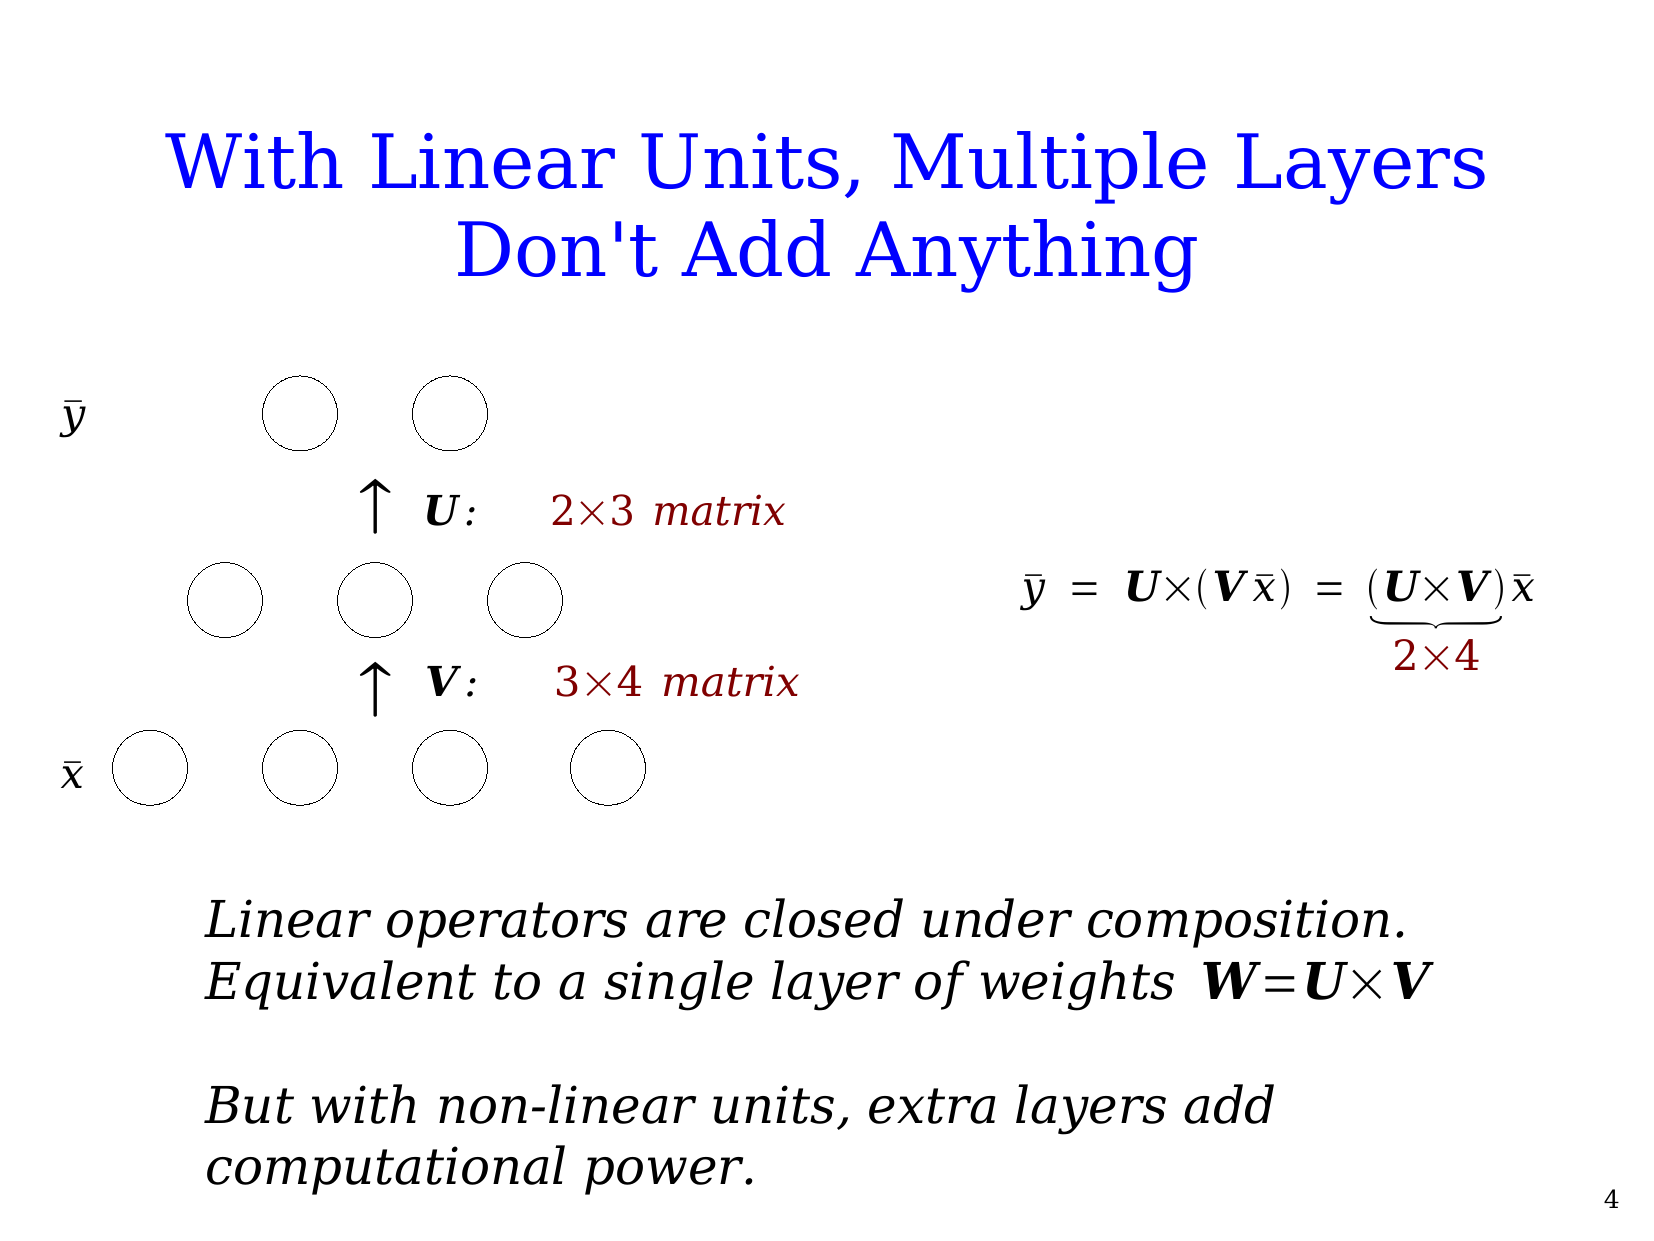

# With Linear Units, Multiple Layers Don't Add Anything